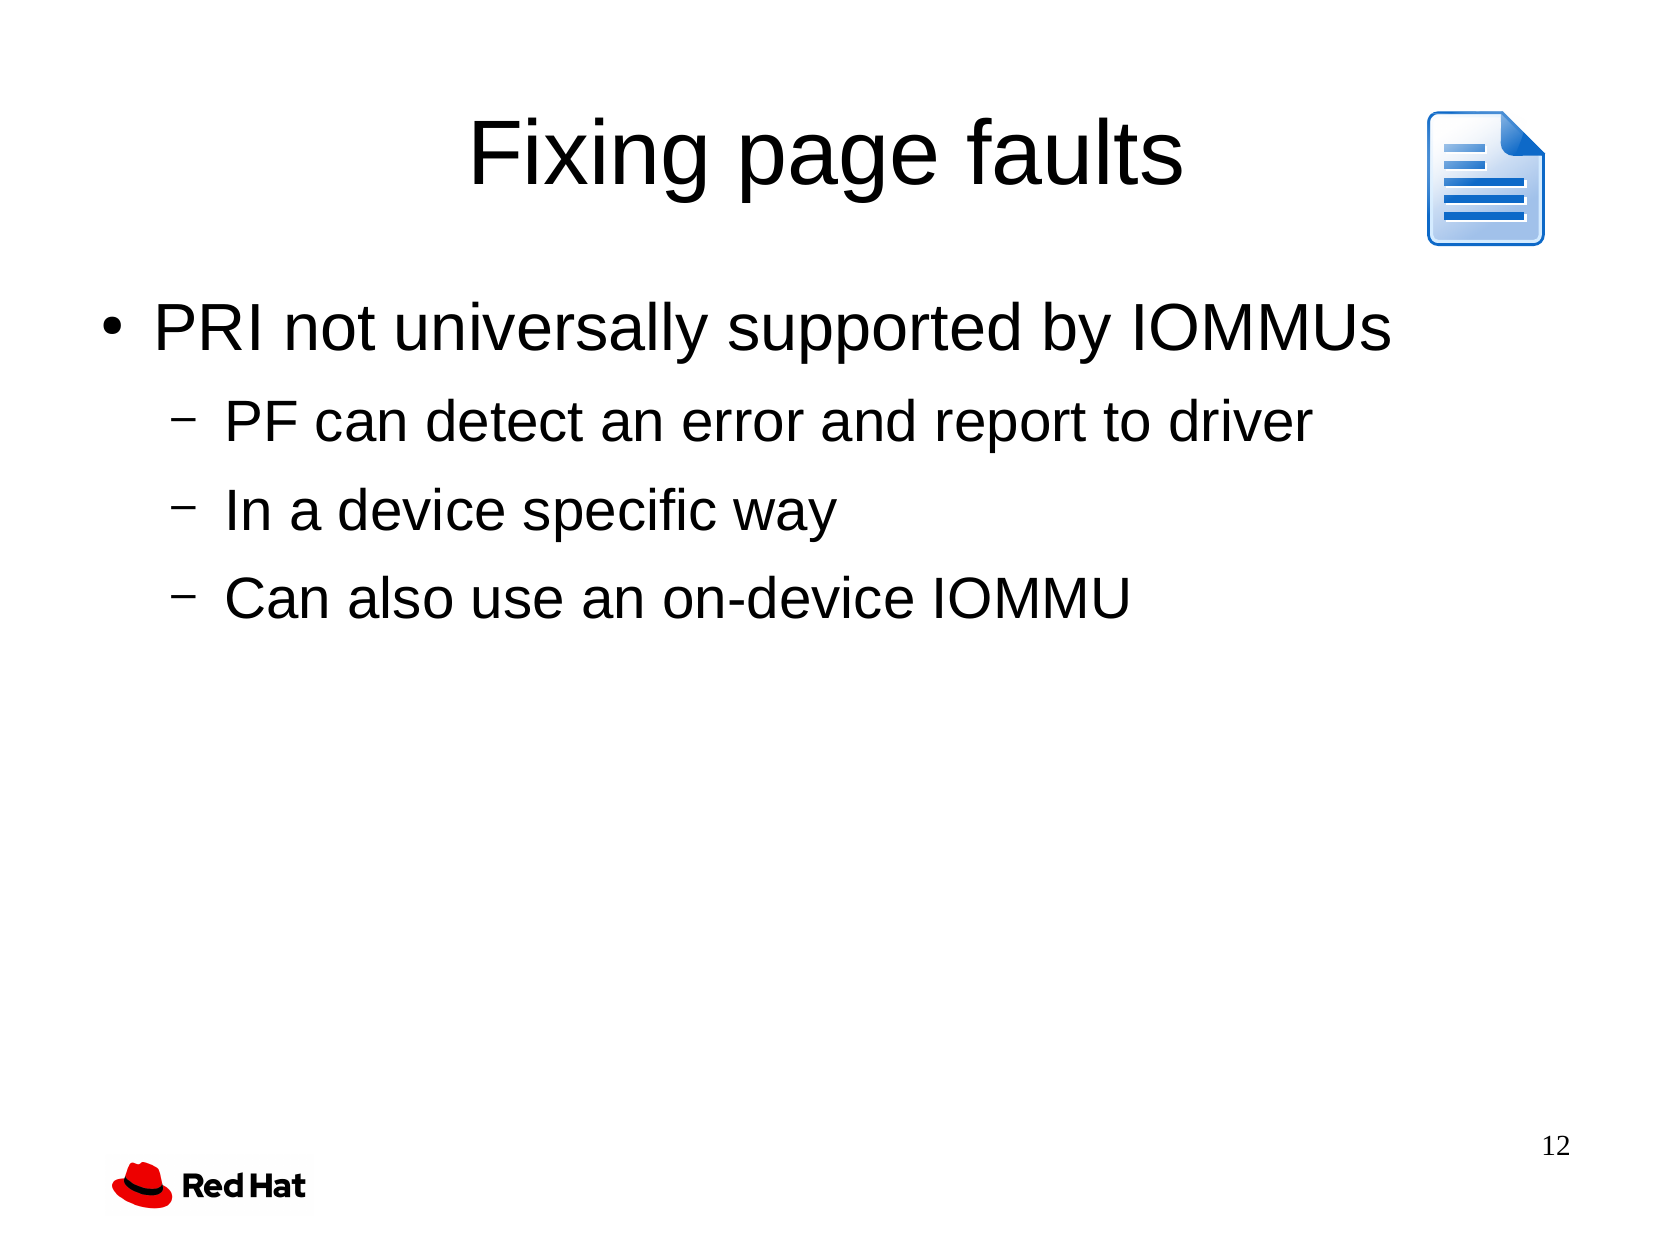

# Fixing page faults
PRI not universally supported by IOMMUs
PF can detect an error and report to driver
In a device specific way
Can also use an on-device IOMMU
12